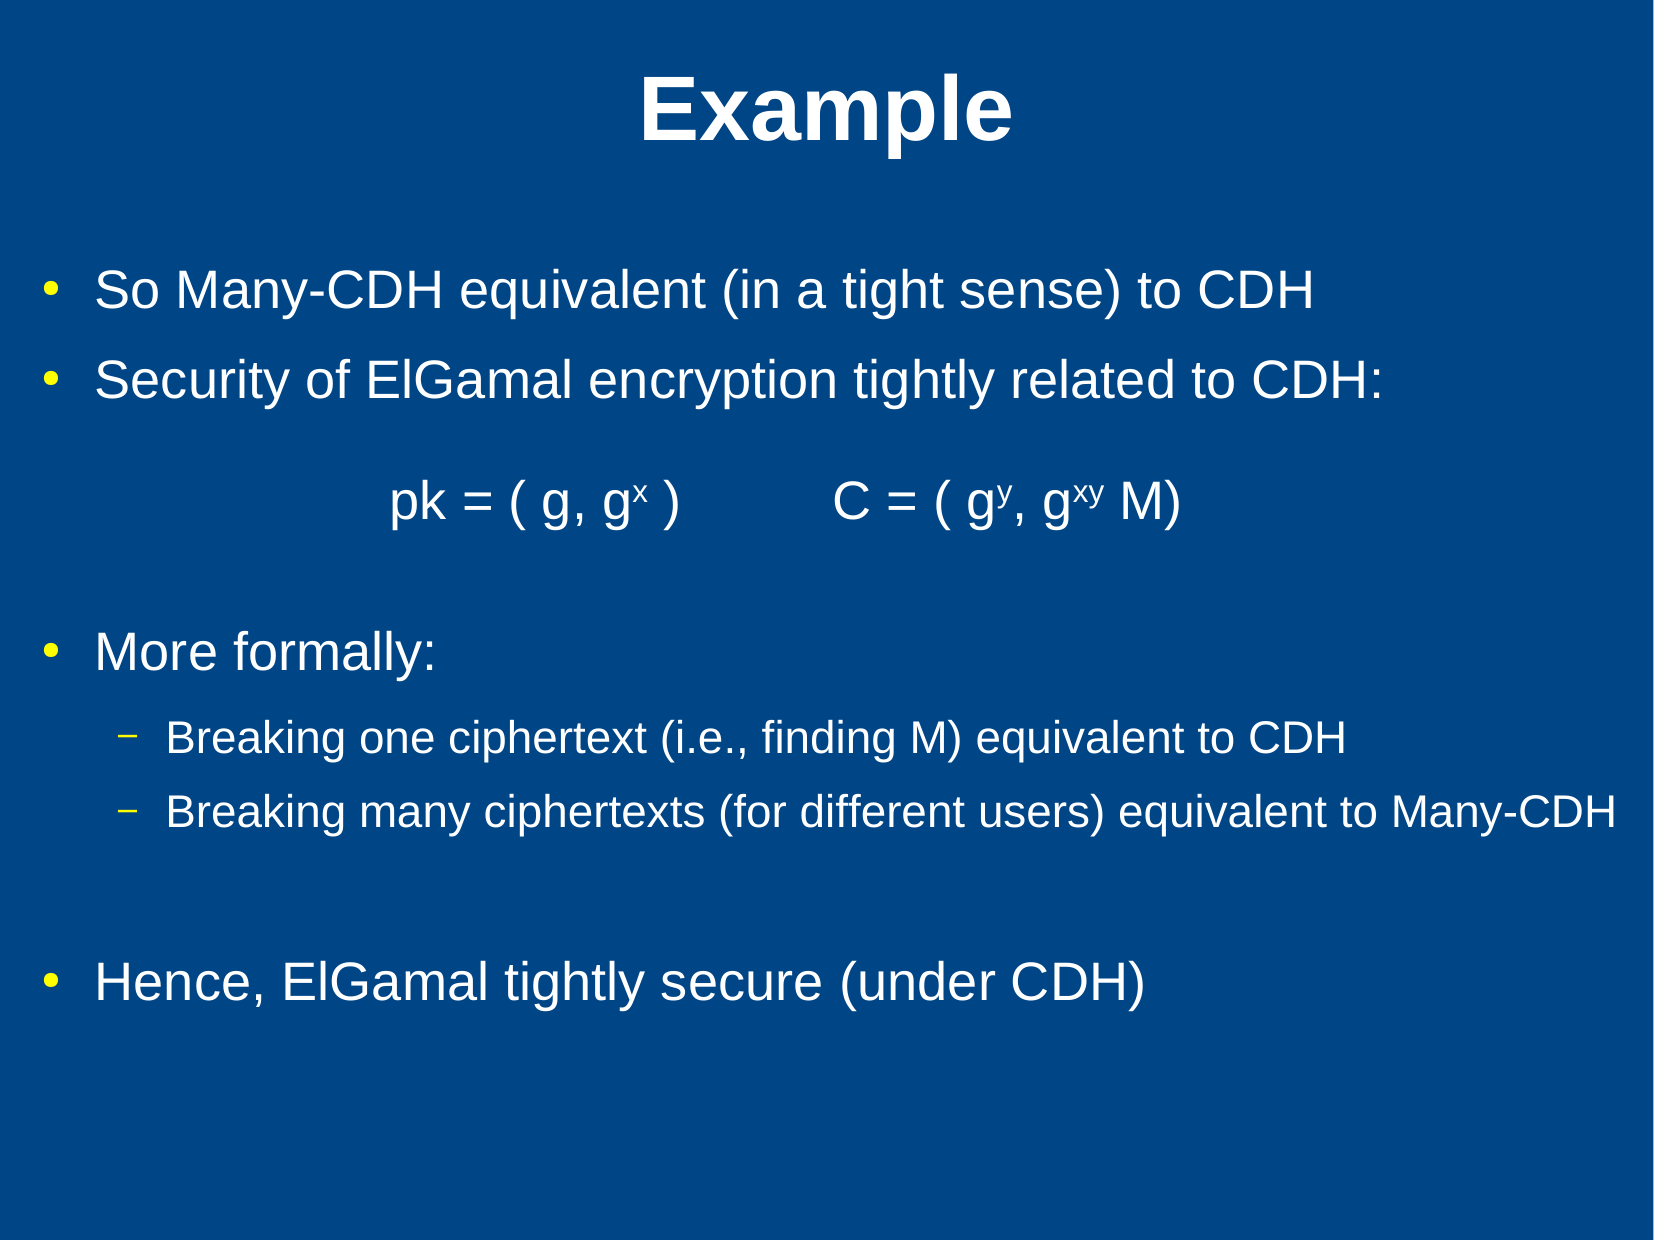

# Example
So Many-CDH equivalent (in a tight sense) to CDH
Security of ElGamal encryption tightly related to CDH:
				pk = ( g, gx )			C = ( gy, gxy M)
More formally:
Breaking one ciphertext (i.e., finding M) equivalent to CDH
Breaking many ciphertexts (for different users) equivalent to Many-CDH
Hence, ElGamal tightly secure (under CDH)